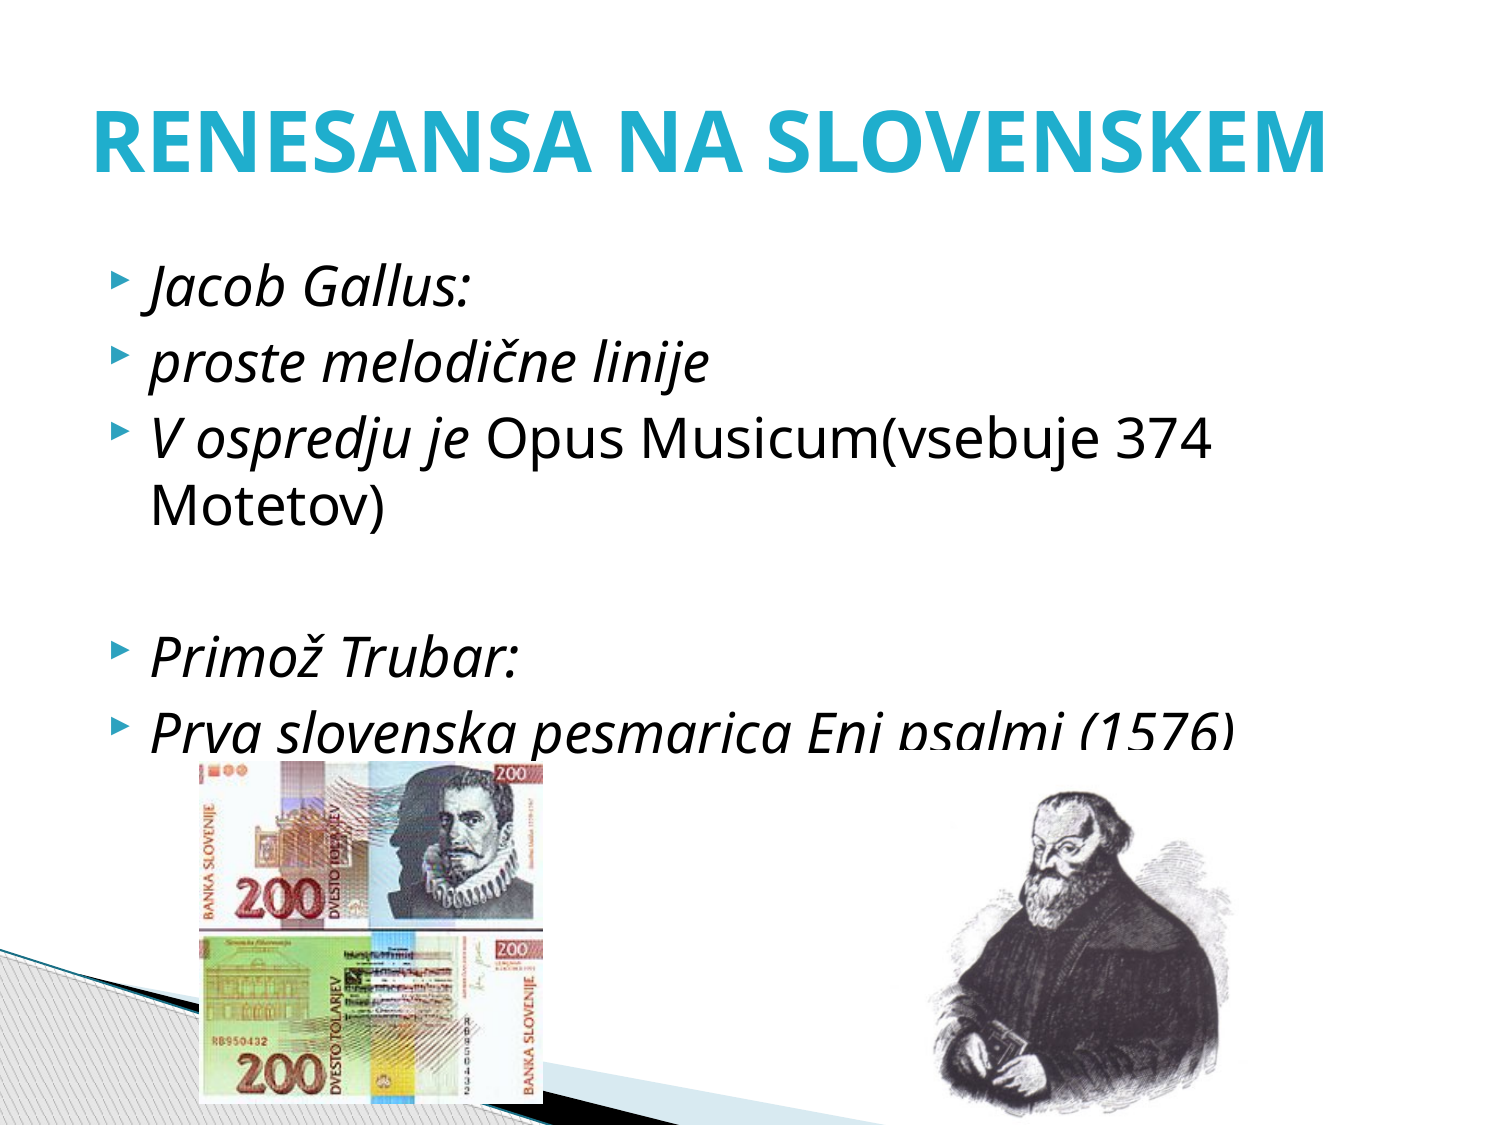

RENESANSA NA SLOVENSKEM
# Jacob Gallus:
proste melodične linije
V ospredju je Opus Musicum(vsebuje 374 Motetov)
Primož Trubar:
Prva slovenska pesmarica Eni psalmi (1576)